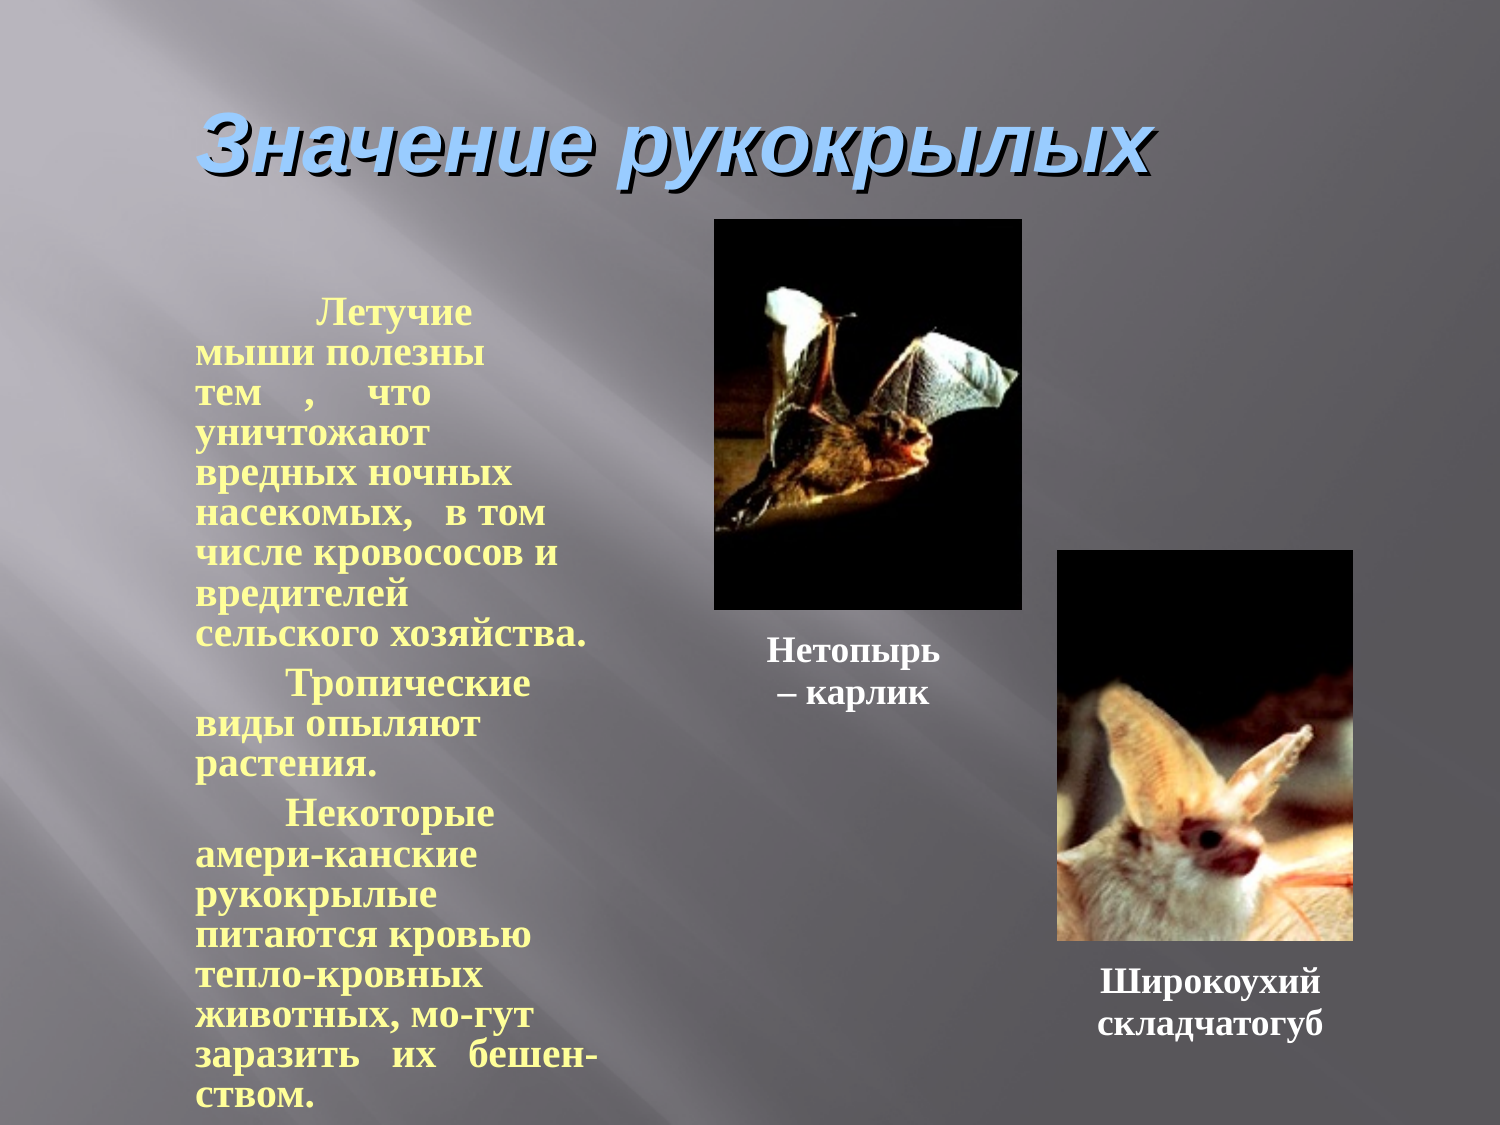

# Значение рукокрылых
 Летучие мыши полезны тем , что уничтожают вредных ночных насекомых, в том числе кровососов и вредителей сельского хозяйства.
 Тропические виды опыляют растения.
 Некоторые амери-канские рукокрылые питаются кровью тепло-кровных животных, мо-гут заразить их бешен-ством.
Нетопырь
– карлик
Широкоухий
складчатогуб